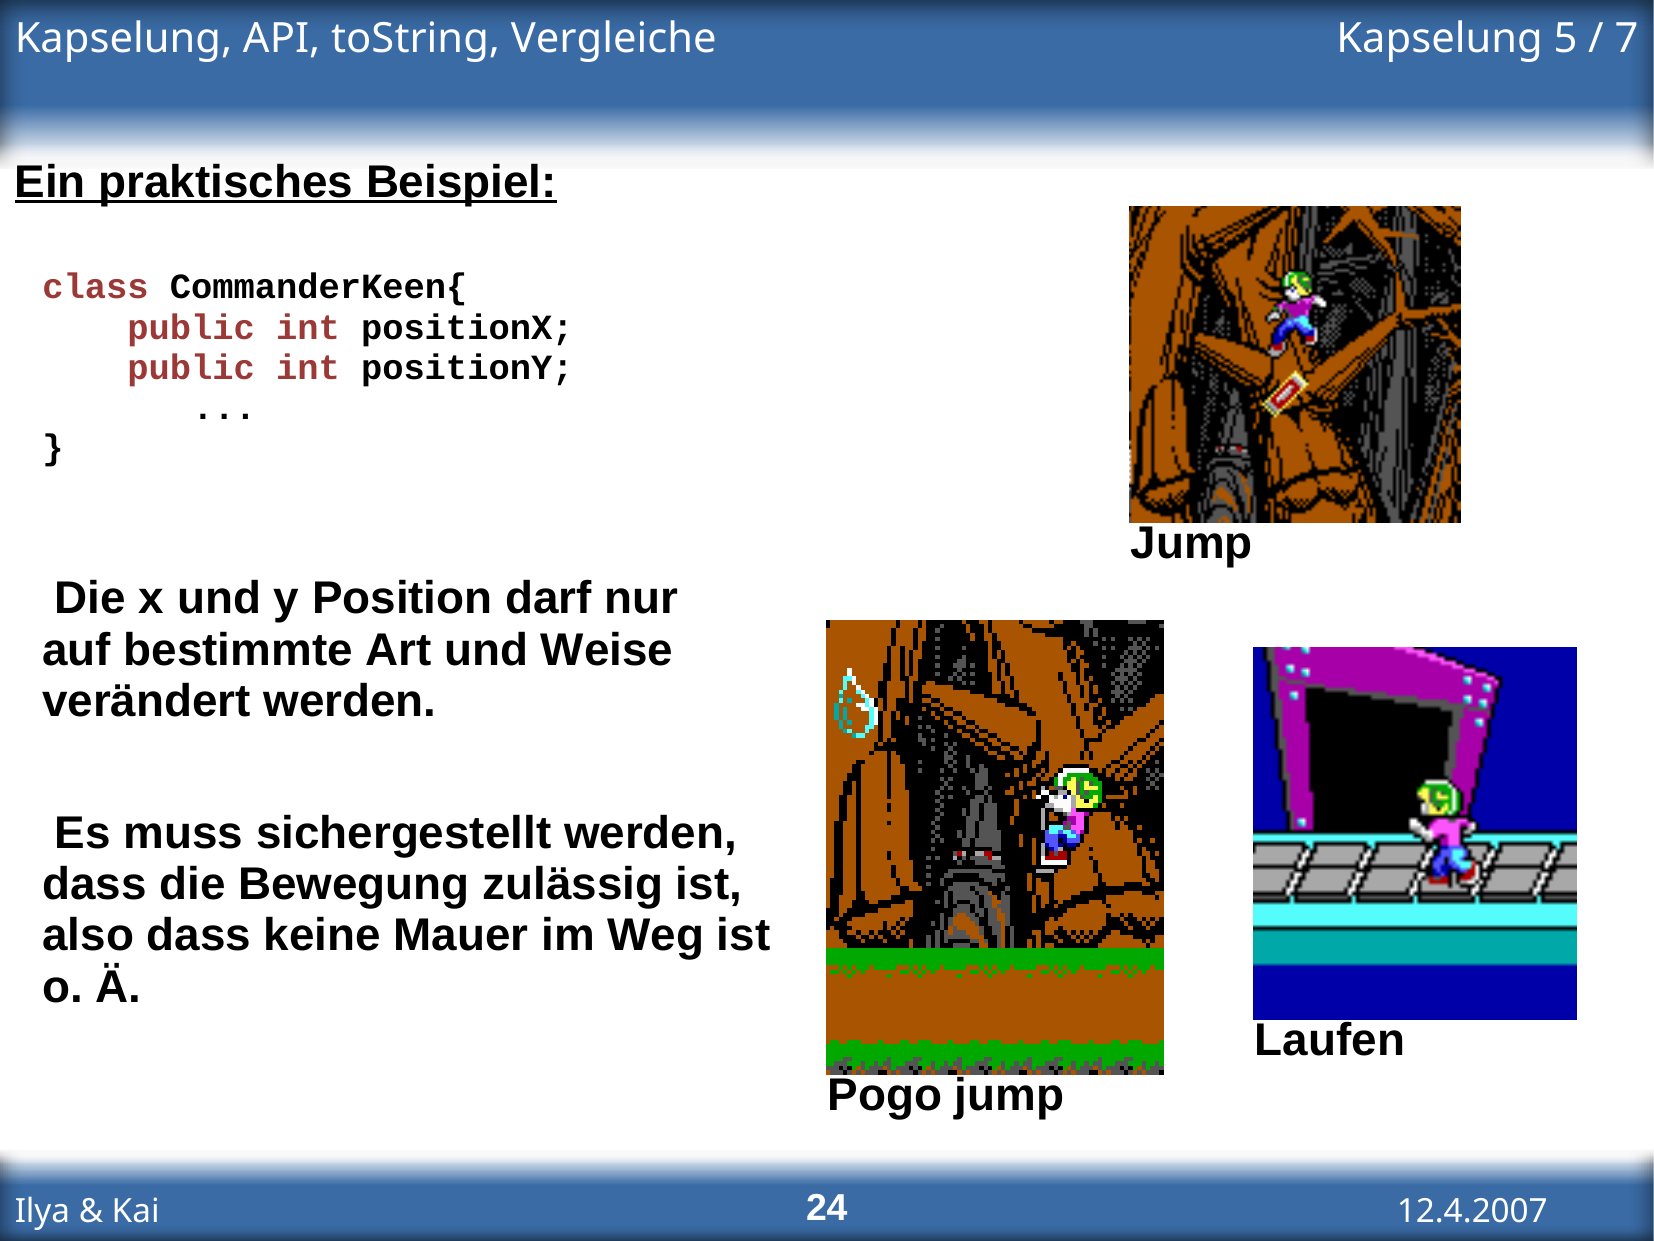

Kapselung 5 / 7
Ein praktisches Beispiel:
class CommanderKeen{
 public int positionX;
 public int positionY;
	...
}
Jump
 Die x und y Position darf nur auf bestimmte Art und Weise verändert werden.
 Es muss sichergestellt werden, dass die Bewegung zulässig ist, also dass keine Mauer im Weg ist o. Ä.
Laufen
Pogo jump
24